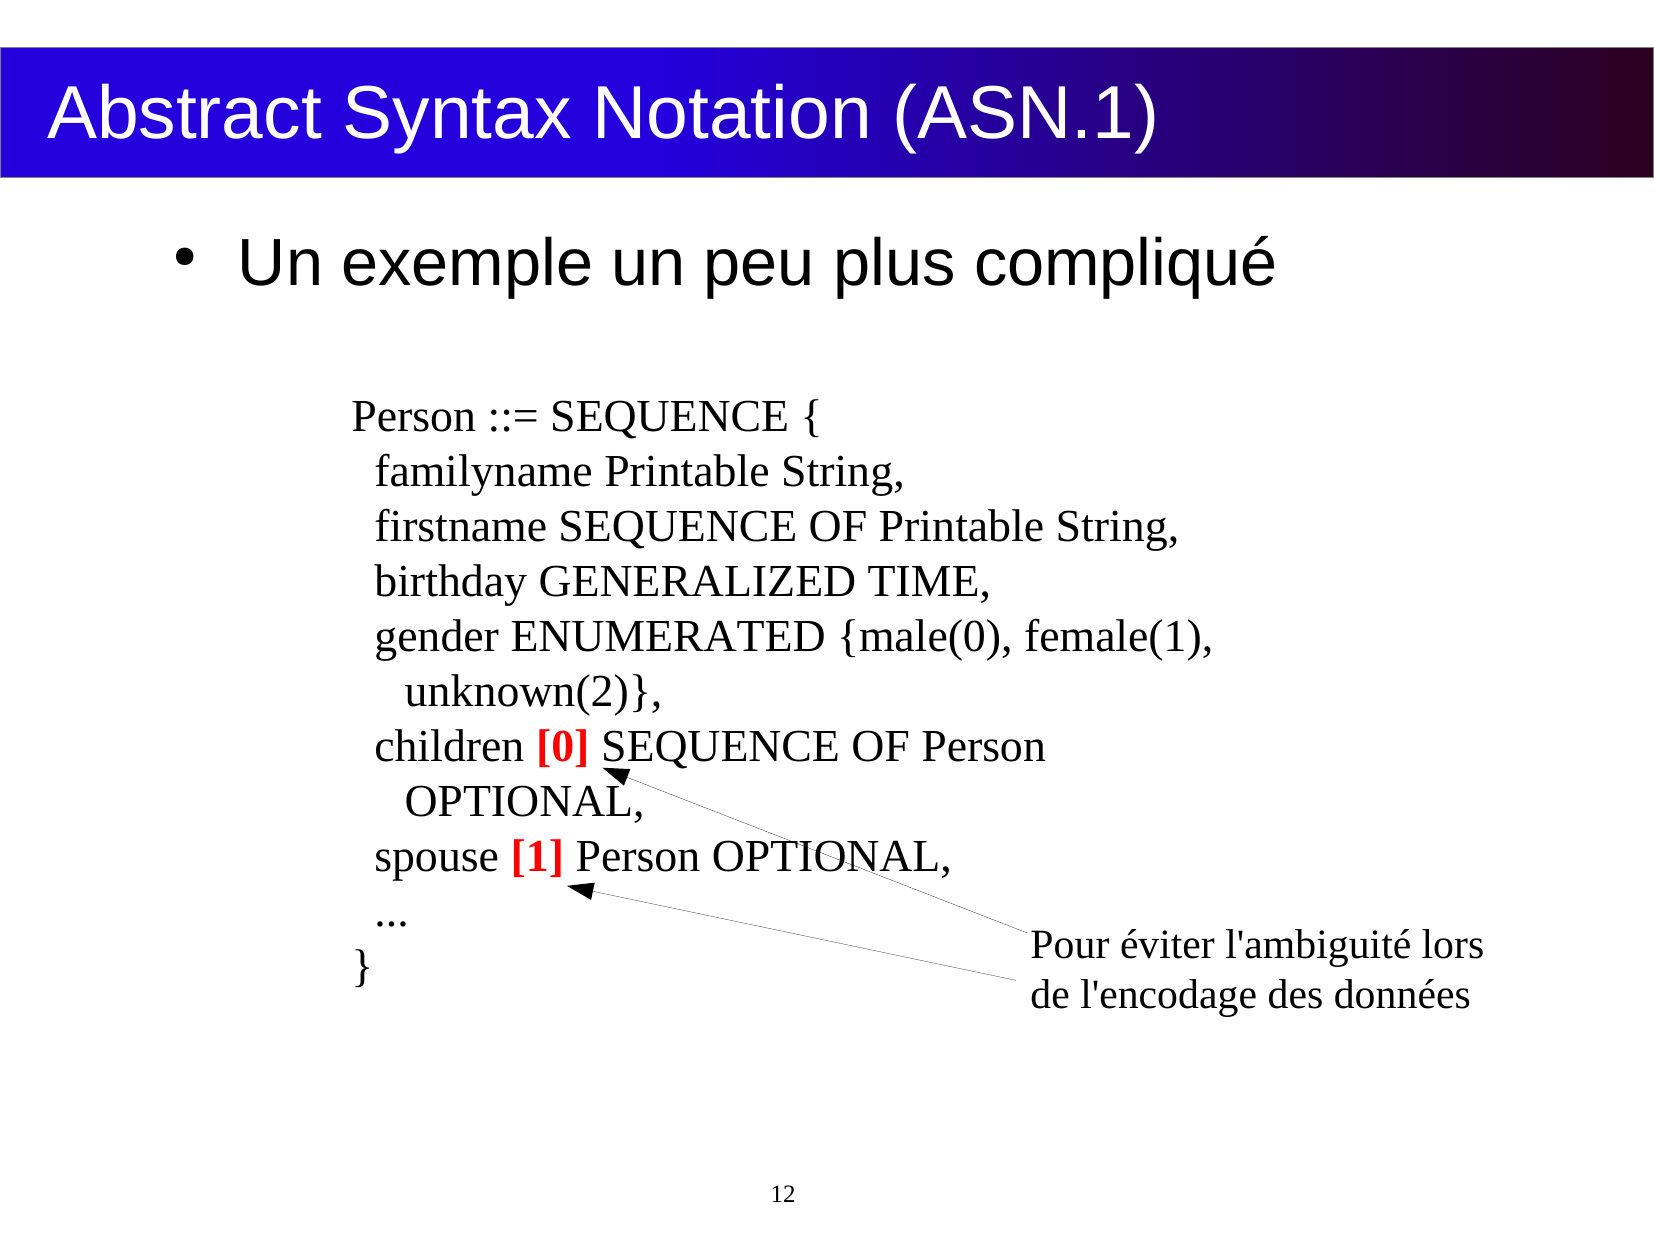

# Abstract Syntax Notation (ASN.1)
Un exemple un peu plus compliqué
Person ::= SEQUENCE {
 familyname Printable String,
 firstname SEQUENCE OF Printable String,
 birthday GENERALIZED TIME,
 gender ENUMERATED {male(0), female(1), unknown(2)},
 children [0] SEQUENCE OF Person OPTIONAL,
 spouse [1] Person OPTIONAL,
 ...
}
Pour éviter l'ambiguité lors
de l'encodage des données